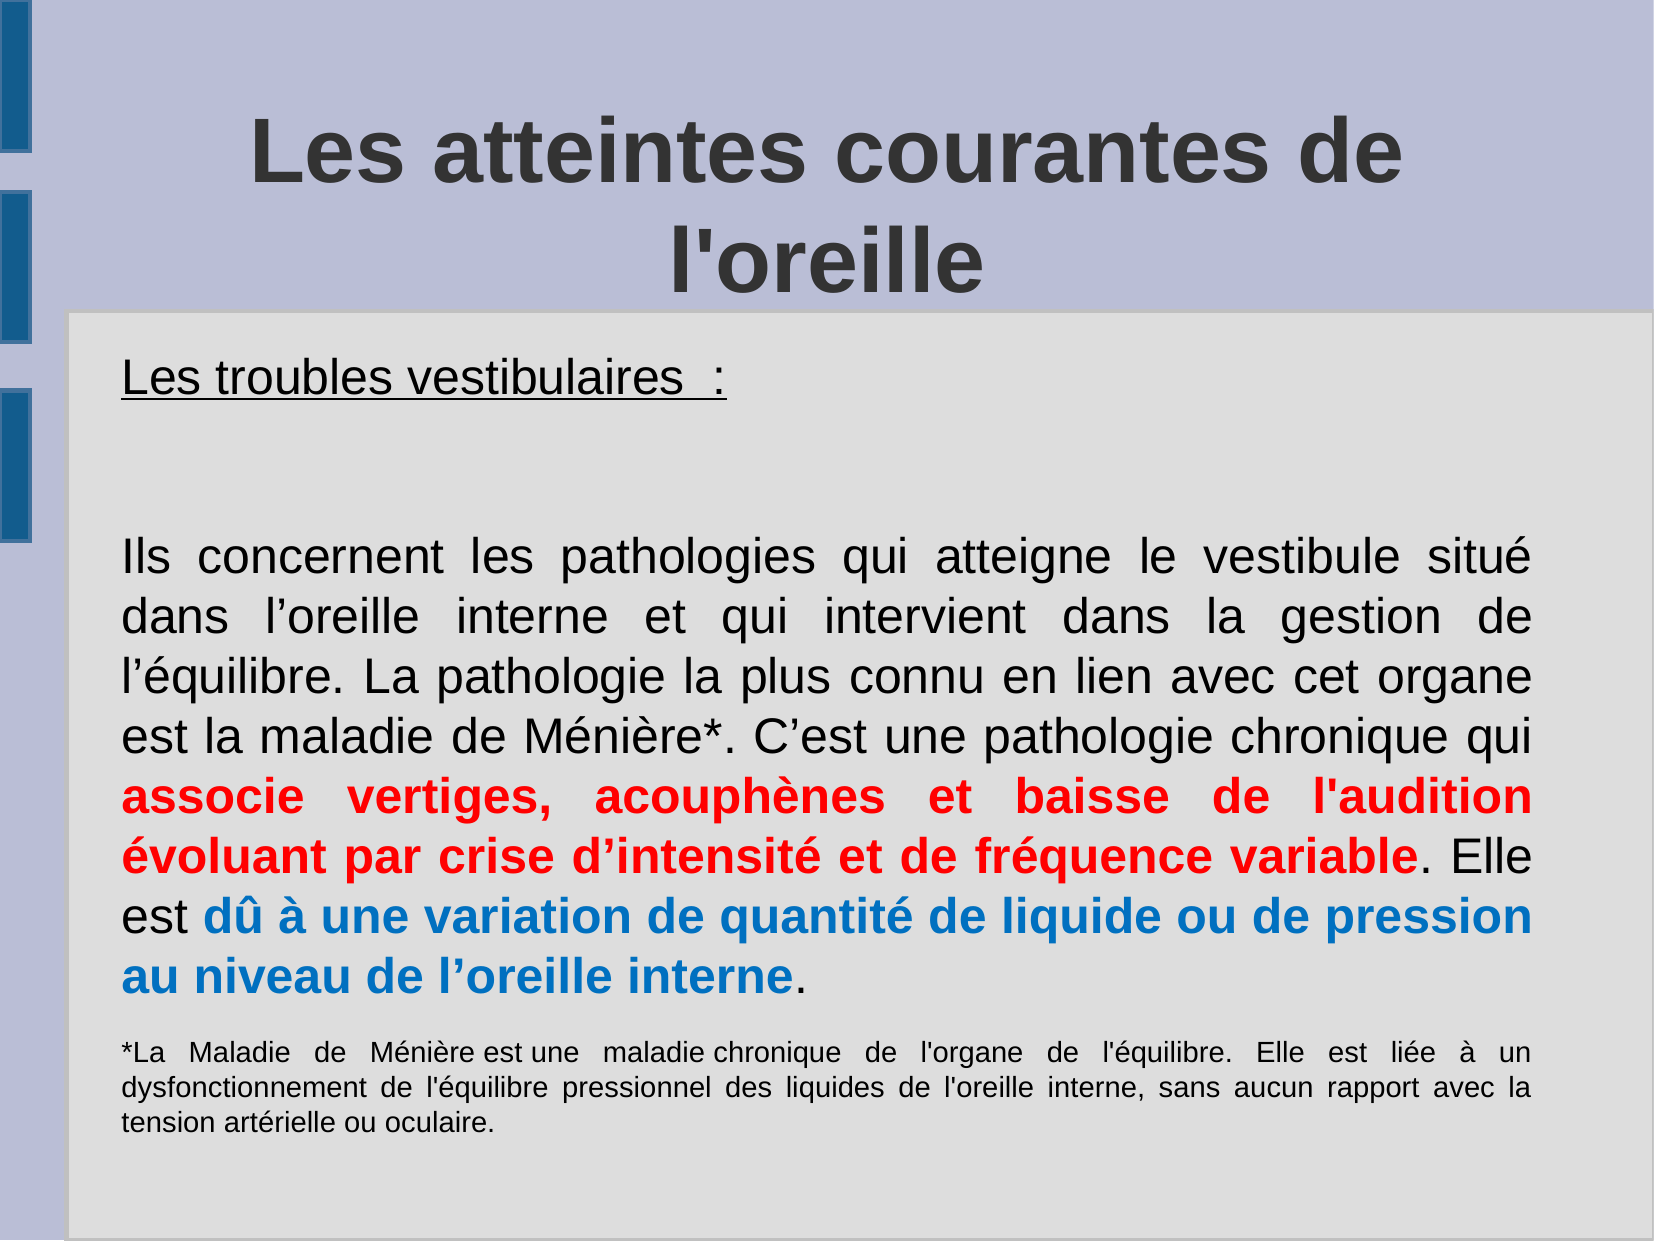

# Les atteintes courantes de l'oreille
Les troubles vestibulaires  :
Ils concernent les pathologies qui atteigne le vestibule situé dans l’oreille interne et qui intervient dans la gestion de l’équilibre. La pathologie la plus connu en lien avec cet organe est la maladie de Ménière*. C’est une pathologie chronique qui associe vertiges, acouphènes et baisse de l'audition évoluant par crise d’intensité et de fréquence variable. Elle est dû à une variation de quantité de liquide ou de pression au niveau de l’oreille interne.
*La Maladie de Ménière est une maladie chronique de l'organe de l'équilibre. Elle est liée à un dysfonctionnement de l'équilibre pressionnel des liquides de l'oreille interne, sans aucun rapport avec la tension artérielle ou oculaire.